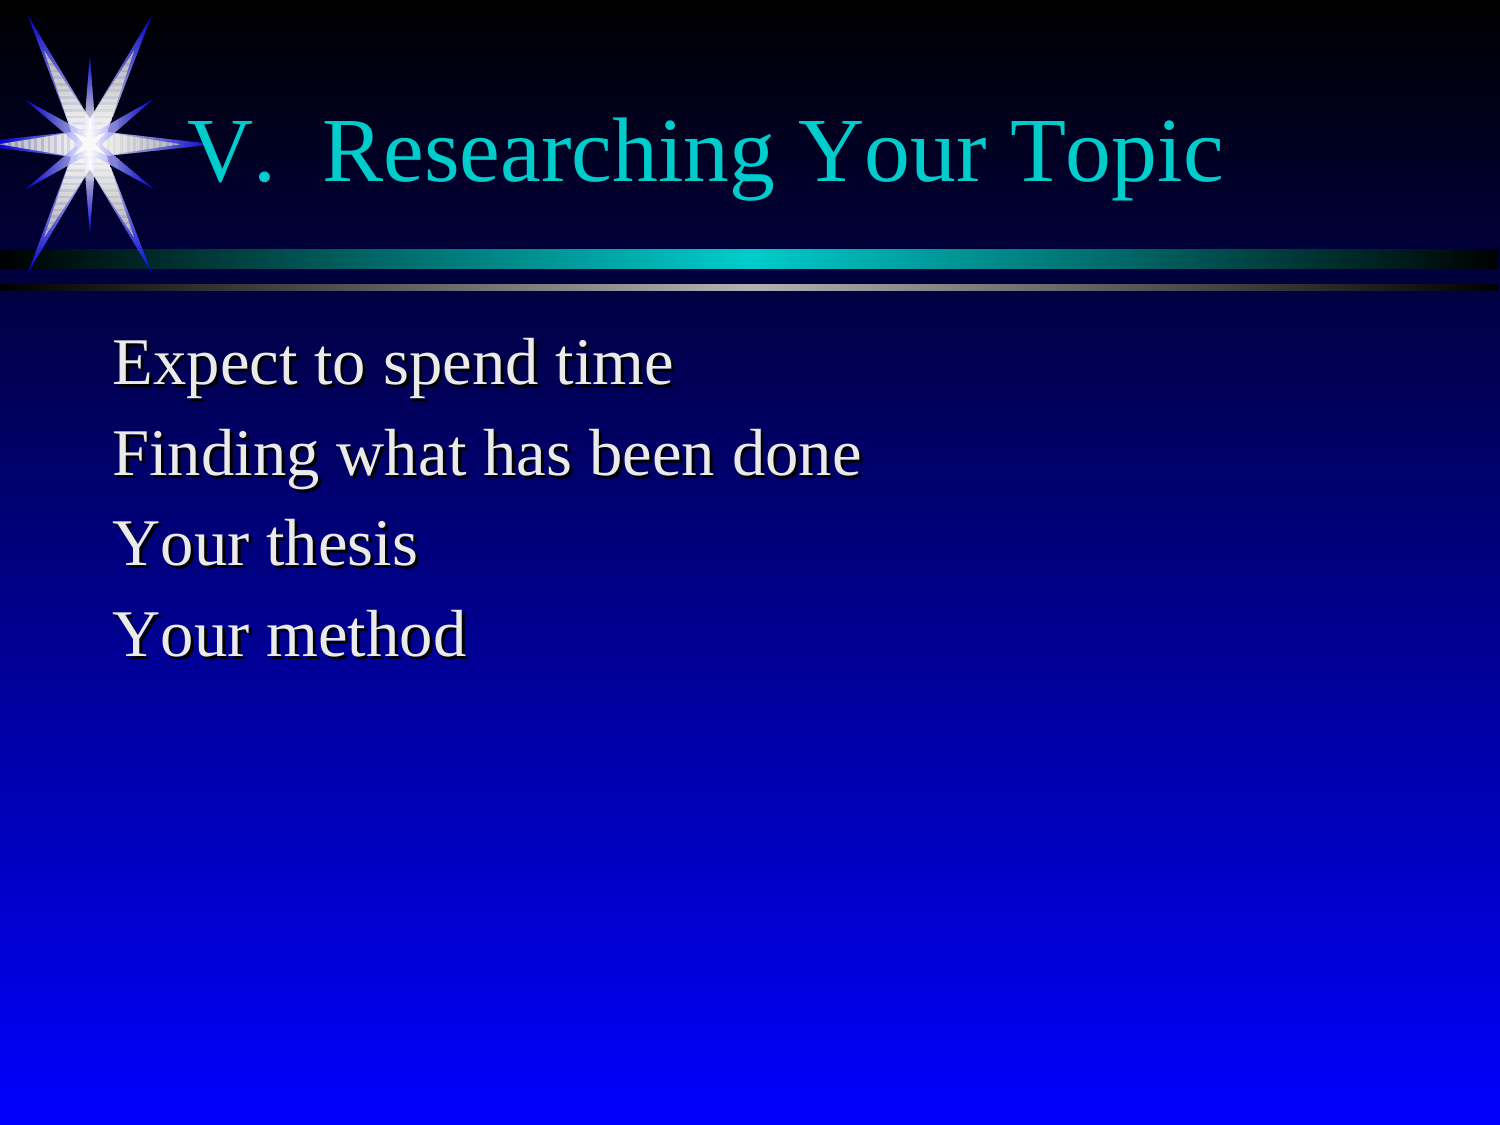

# V. Researching Your Topic
Expect to spend time
Finding what has been done
Your thesis
Your method